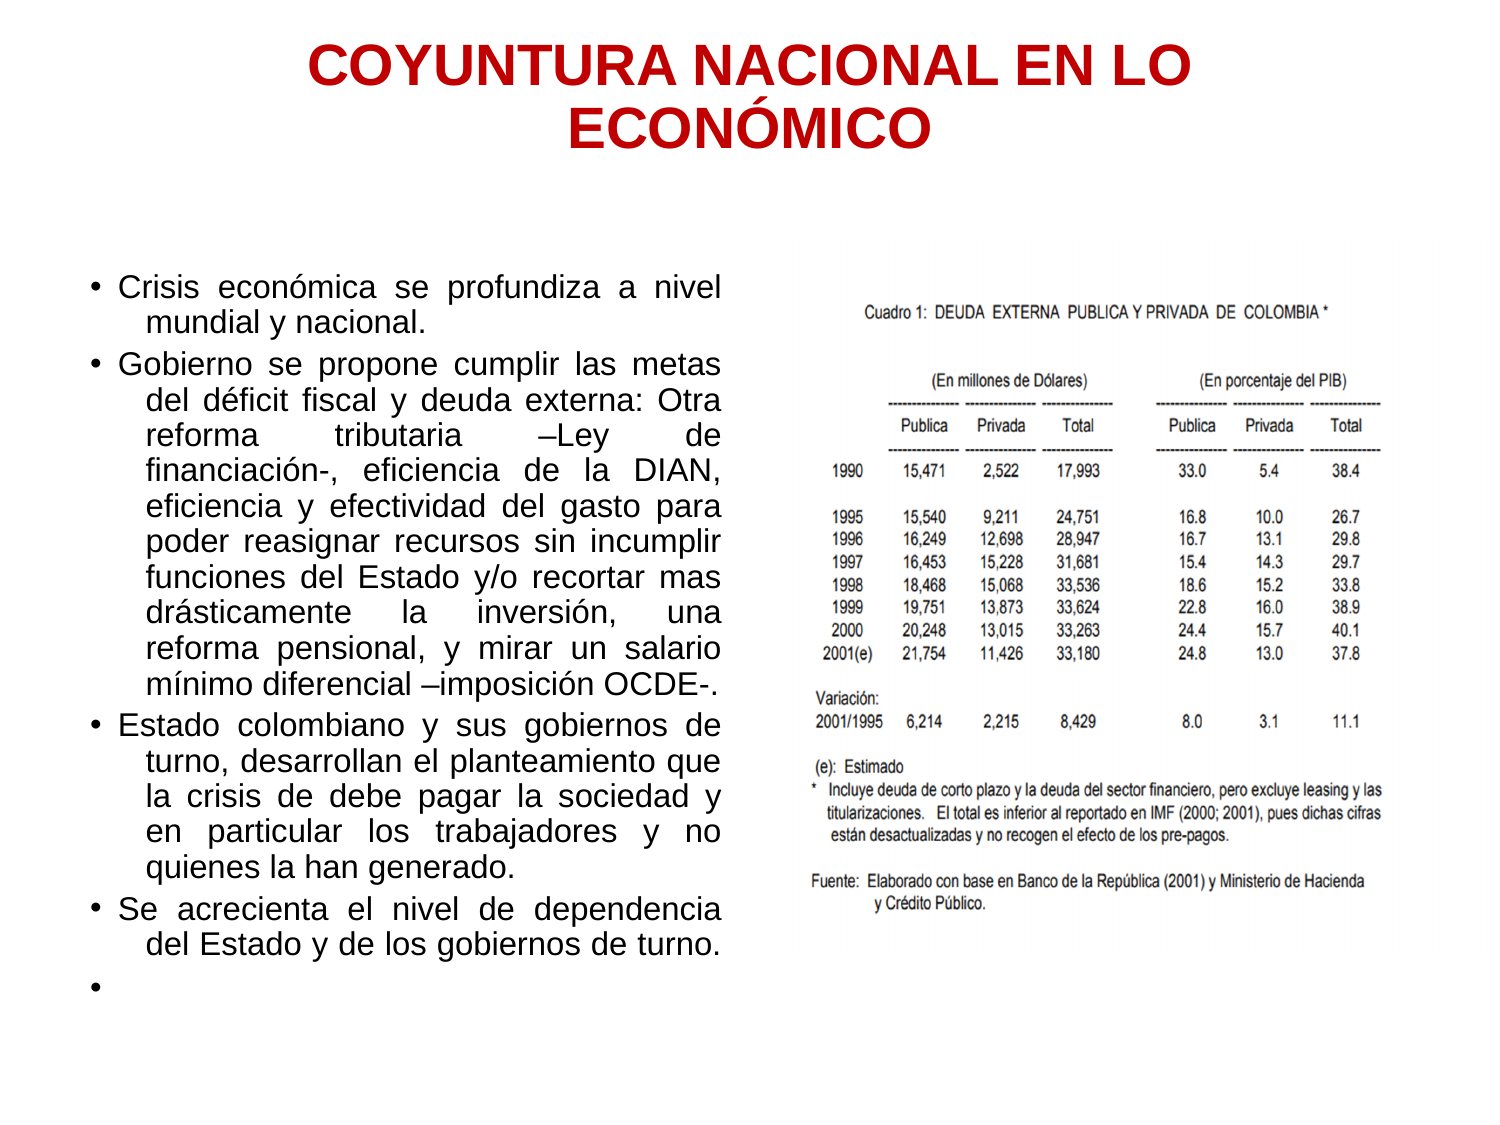

# COYUNTURA NACIONAL EN LO ECONÓMICO
Crisis económica se profundiza a nivel mundial y nacional.
Gobierno se propone cumplir las metas del déficit fiscal y deuda externa: Otra reforma tributaria –Ley de financiación-, eficiencia de la DIAN, eficiencia y efectividad del gasto para poder reasignar recursos sin incumplir funciones del Estado y/o recortar mas drásticamente la inversión, una reforma pensional, y mirar un salario mínimo diferencial –imposición OCDE-.
Estado colombiano y sus gobiernos de turno, desarrollan el planteamiento que la crisis de debe pagar la sociedad y en particular los trabajadores y no quienes la han generado.
Se acrecienta el nivel de dependencia del Estado y de los gobiernos de turno.